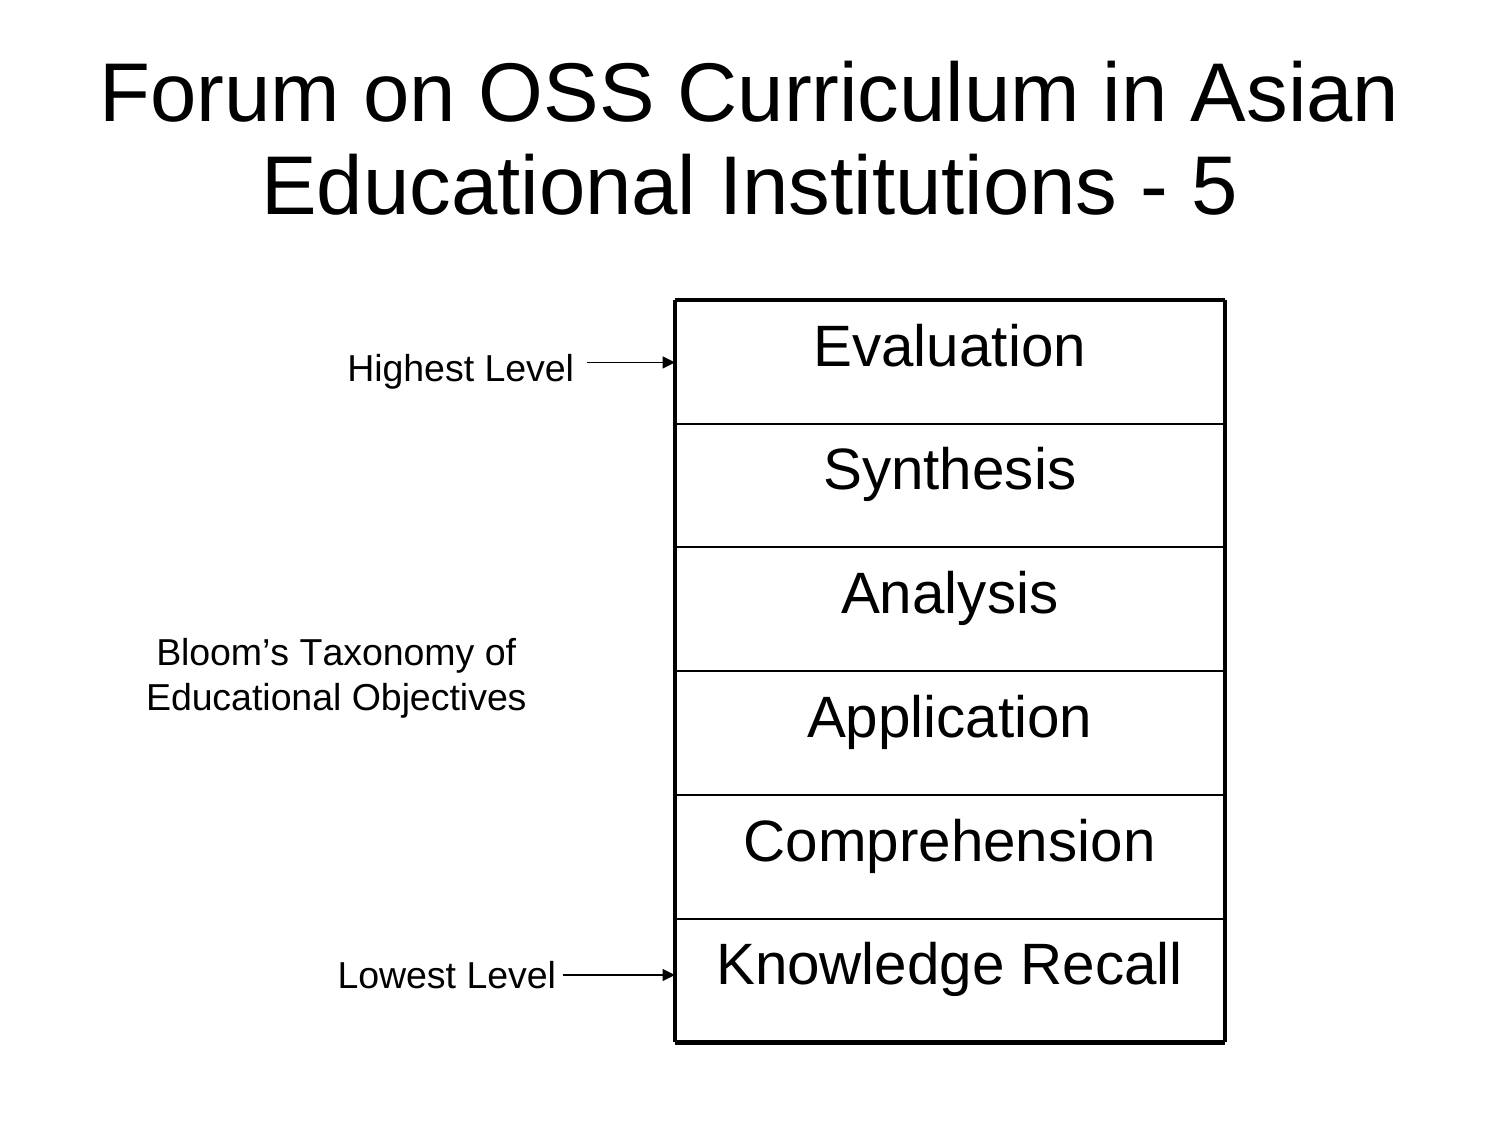

# Forum on OSS Curriculum in Asian Educational Institutions - 5
Evaluation
Synthesis
Analysis
Application
Comprehension
Knowledge Recall
Highest Level
Bloom’s Taxonomy of Educational Objectives
Lowest Level